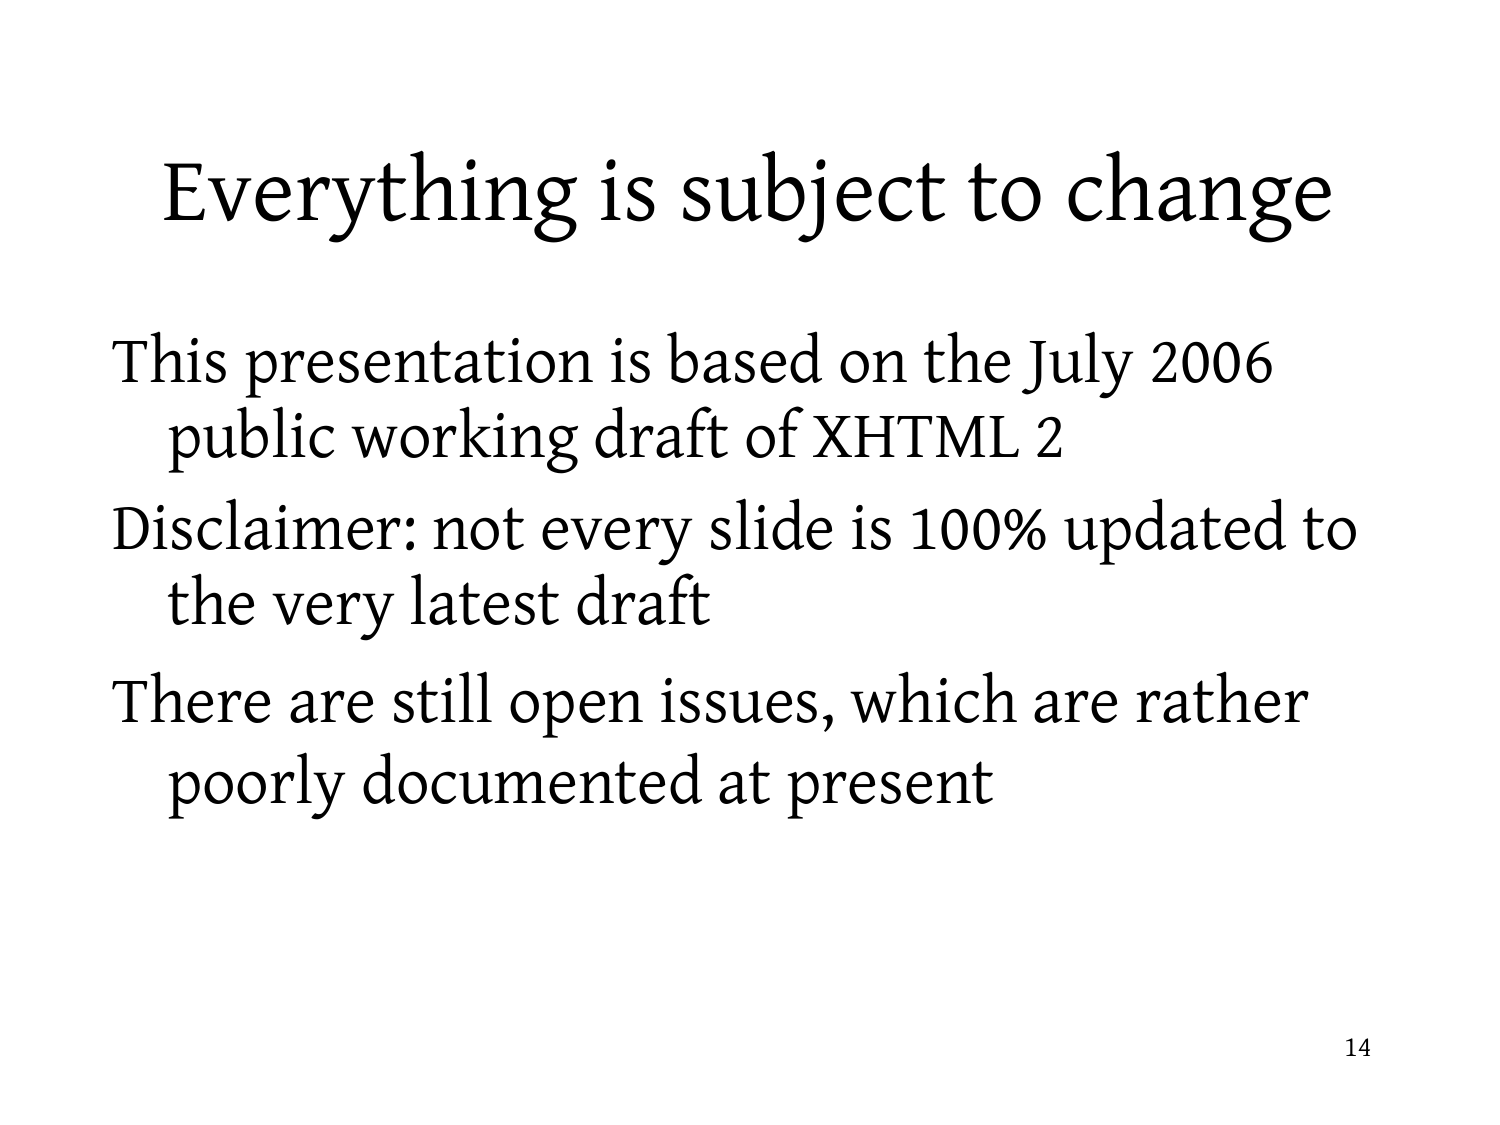

# Everything is subject to change
This presentation is based on the July 2006 public working draft of XHTML 2
Disclaimer: not every slide is 100% updated to the very latest draft
There are still open issues, which are rather poorly documented at present